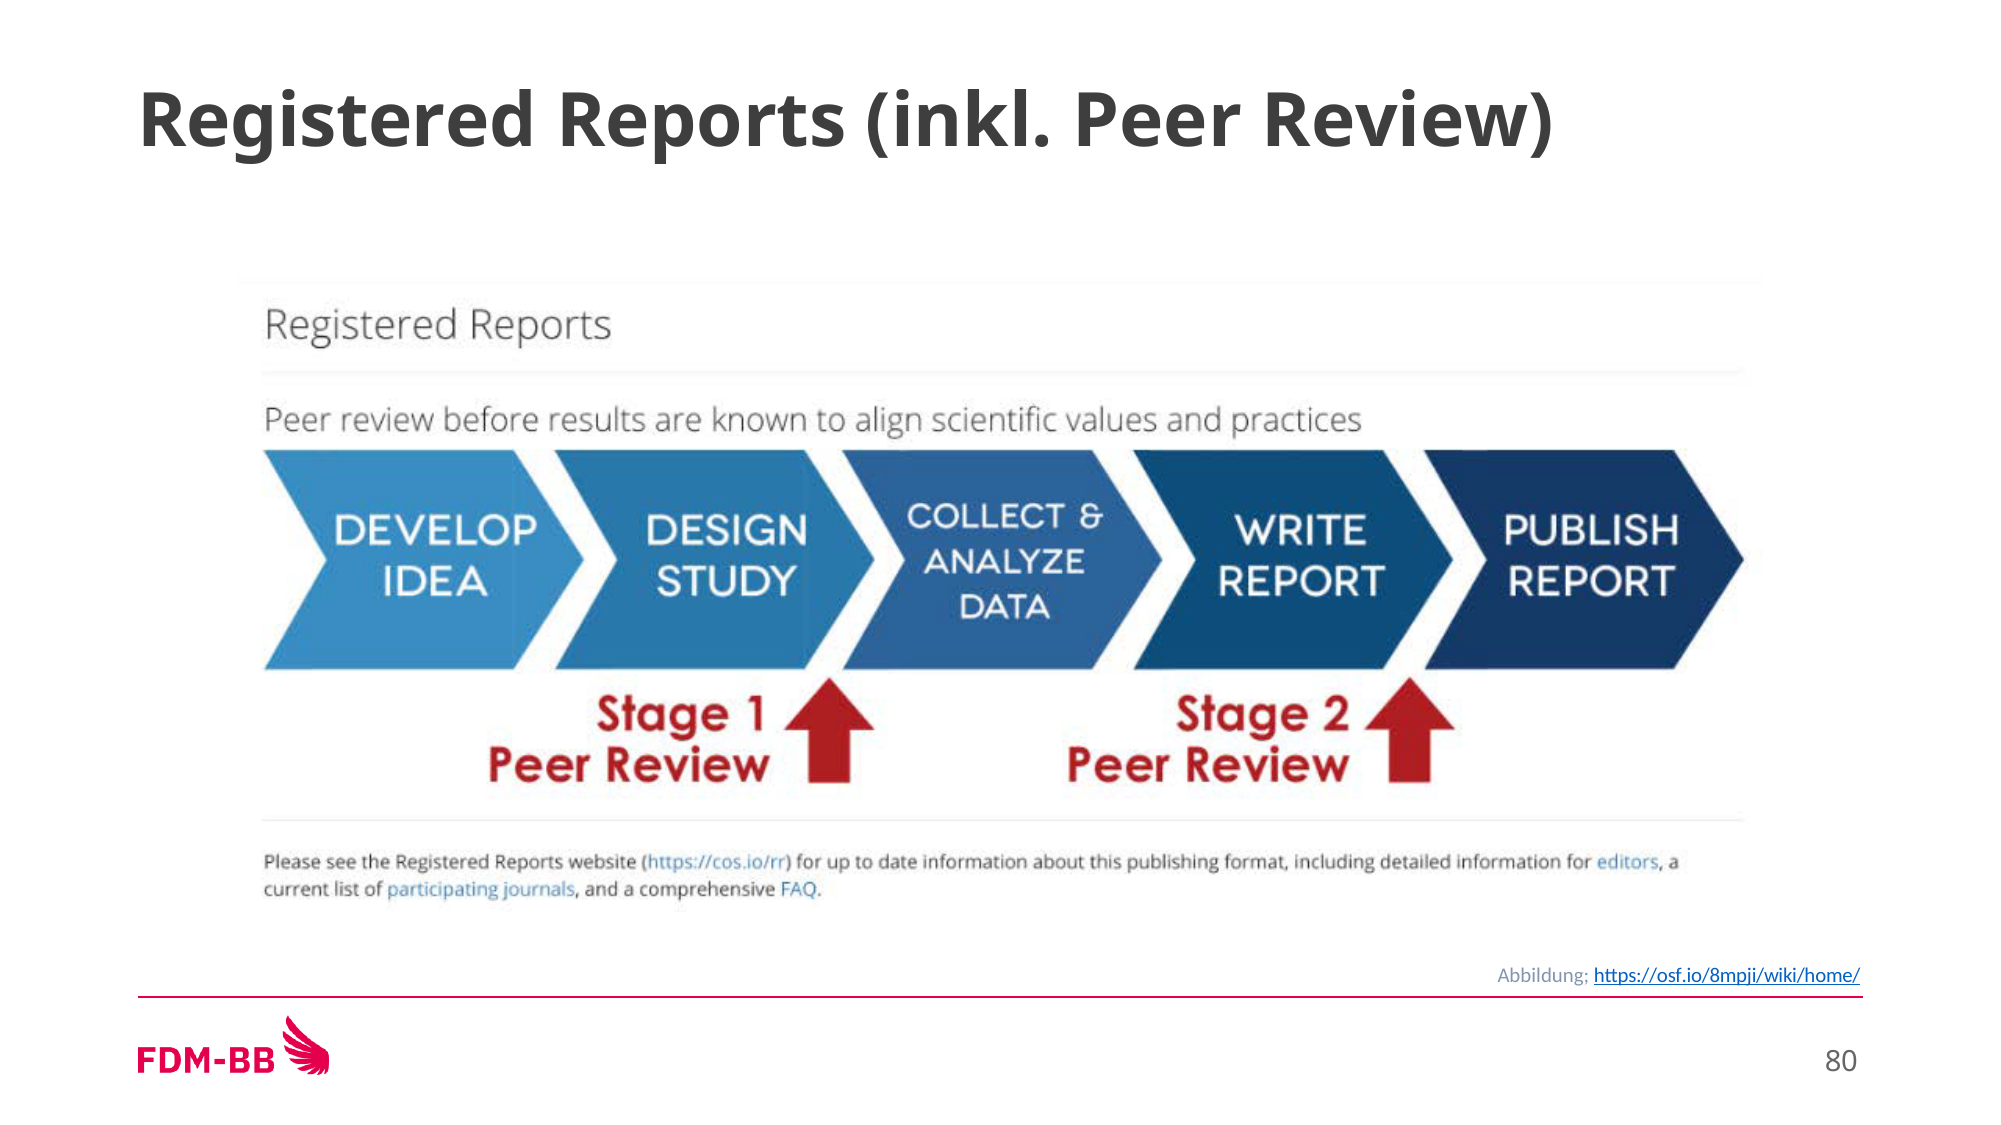

# Registered Reports (inkl. Peer Review)
Abbildung; https://osf.io/8mpji/wiki/home/
52